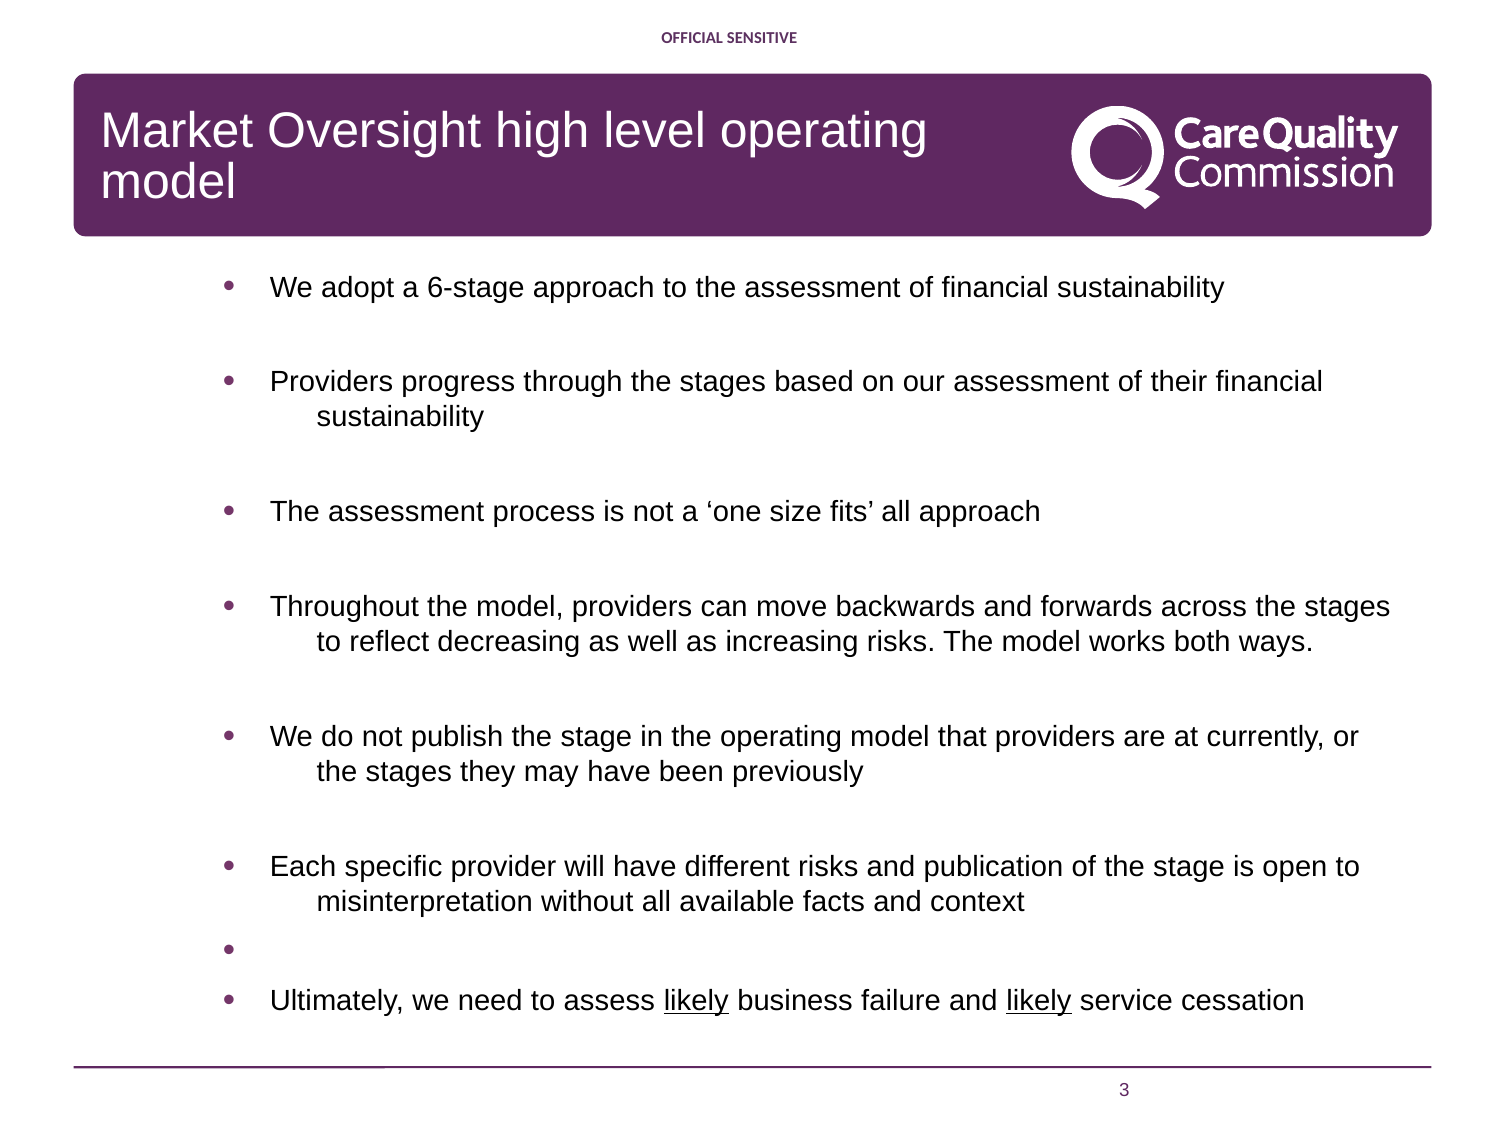

OFFICIAL SENSITIVE
# Market Oversight high level operating model
We adopt a 6-stage approach to the assessment of financial sustainability
Providers progress through the stages based on our assessment of their financial sustainability
The assessment process is not a ‘one size fits’ all approach
Throughout the model, providers can move backwards and forwards across the stages to reflect decreasing as well as increasing risks. The model works both ways.
We do not publish the stage in the operating model that providers are at currently, or the stages they may have been previously
Each specific provider will have different risks and publication of the stage is open to misinterpretation without all available facts and context
Ultimately, we need to assess likely business failure and likely service cessation